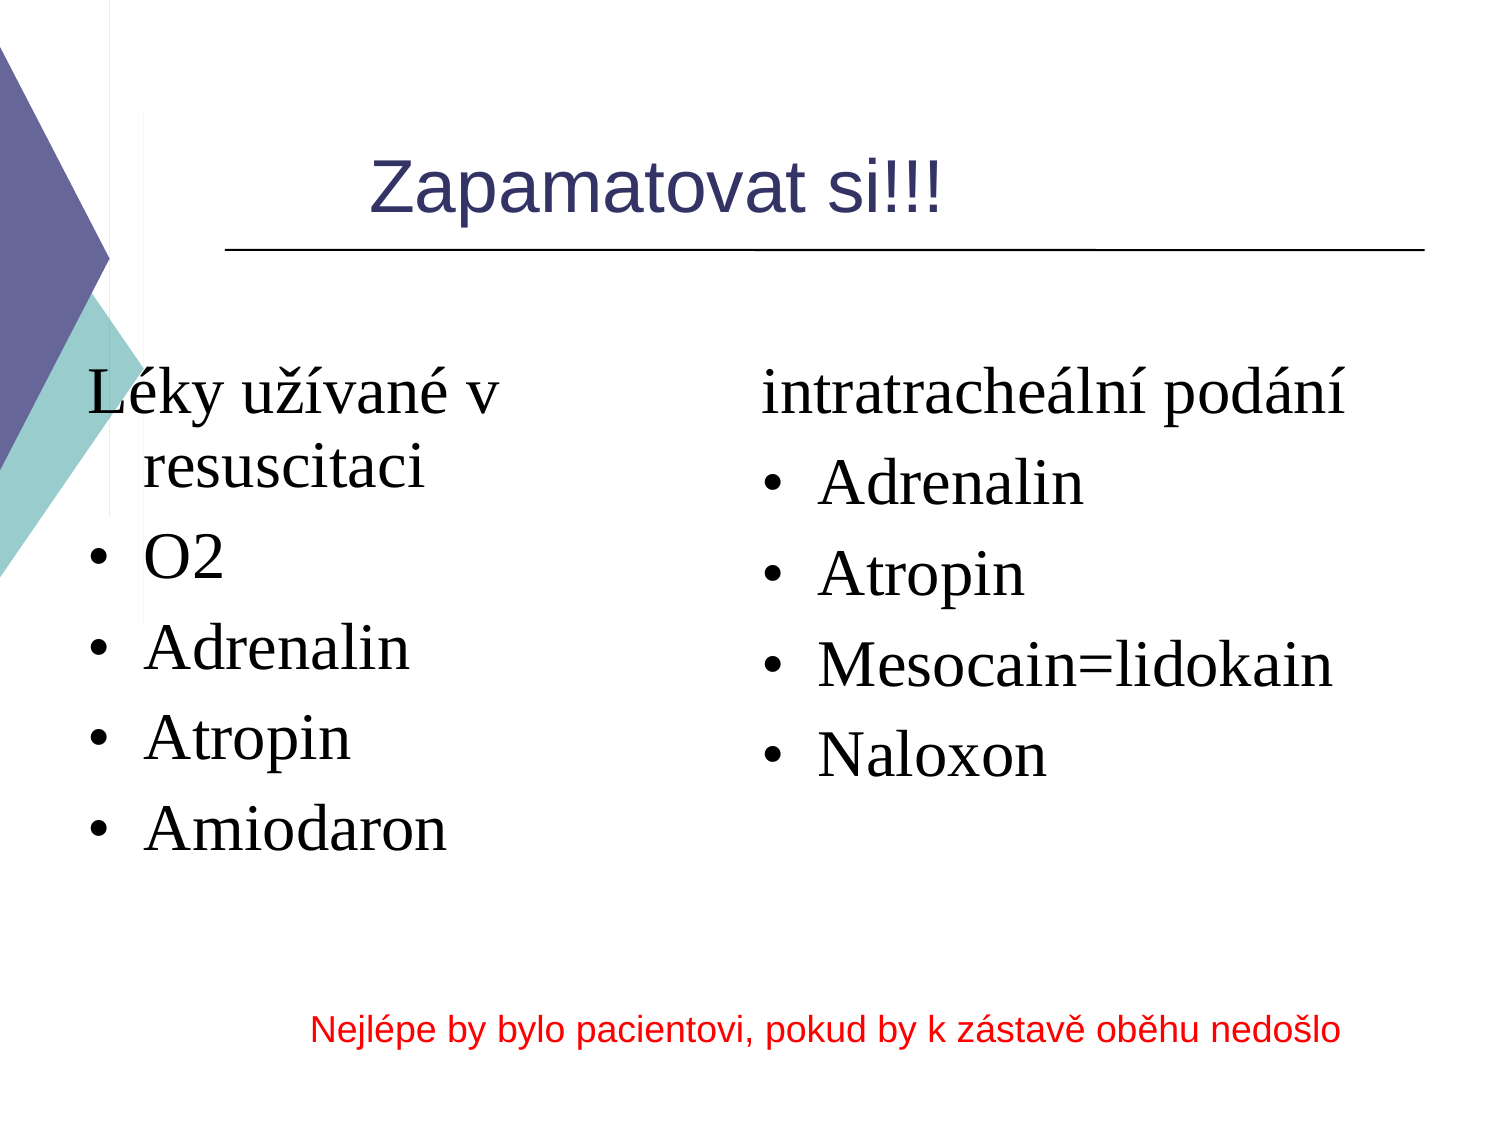

# Zapamatovat si!!!
Léky užívané v resuscitaci
O2
Adrenalin
Atropin
Amiodaron
intratracheální podání
Adrenalin
Atropin
Mesocain=lidokain
Naloxon
Nejlépe by bylo pacientovi, pokud by k zástavě oběhu nedošlo